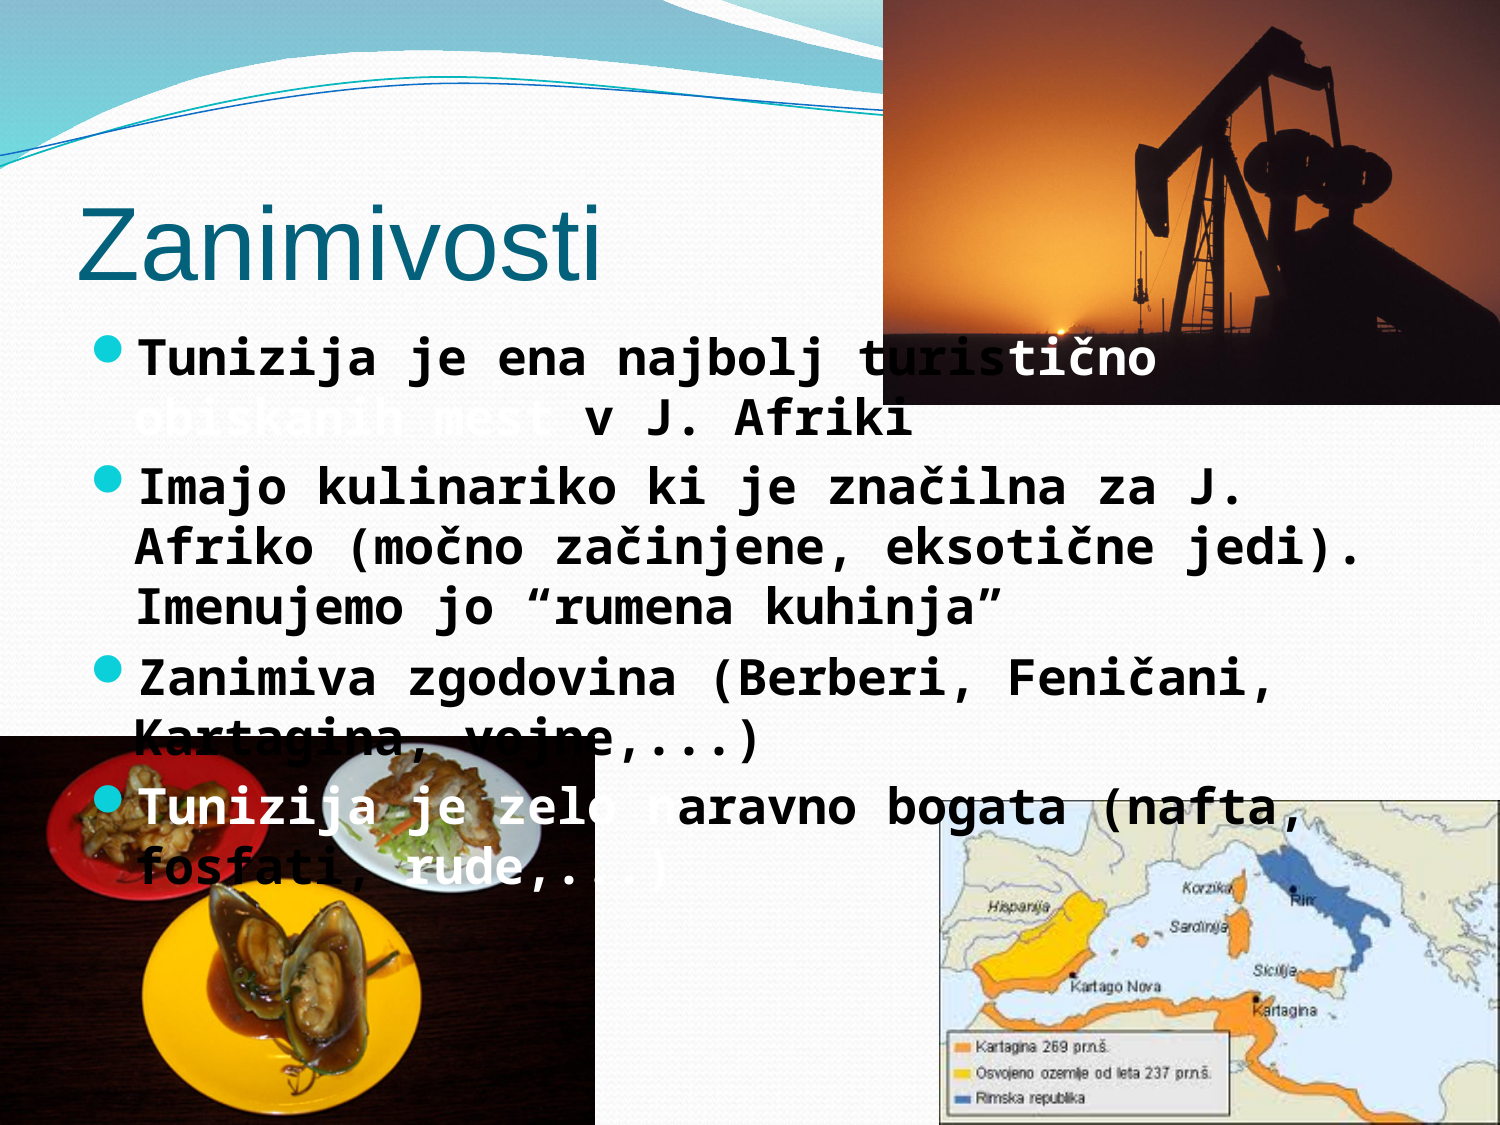

# Zanimivosti
Tunizija je ena najbolj turistično obiskanih mest v J. Afriki
Imajo kulinariko ki je značilna za J. Afriko (močno začinjene, eksotične jedi). Imenujemo jo “rumena kuhinja”
Zanimiva zgodovina (Berberi, Feničani, Kartagina, vojne,...)
Tunizija je zelo naravno bogata (nafta, fosfati, rude,...)